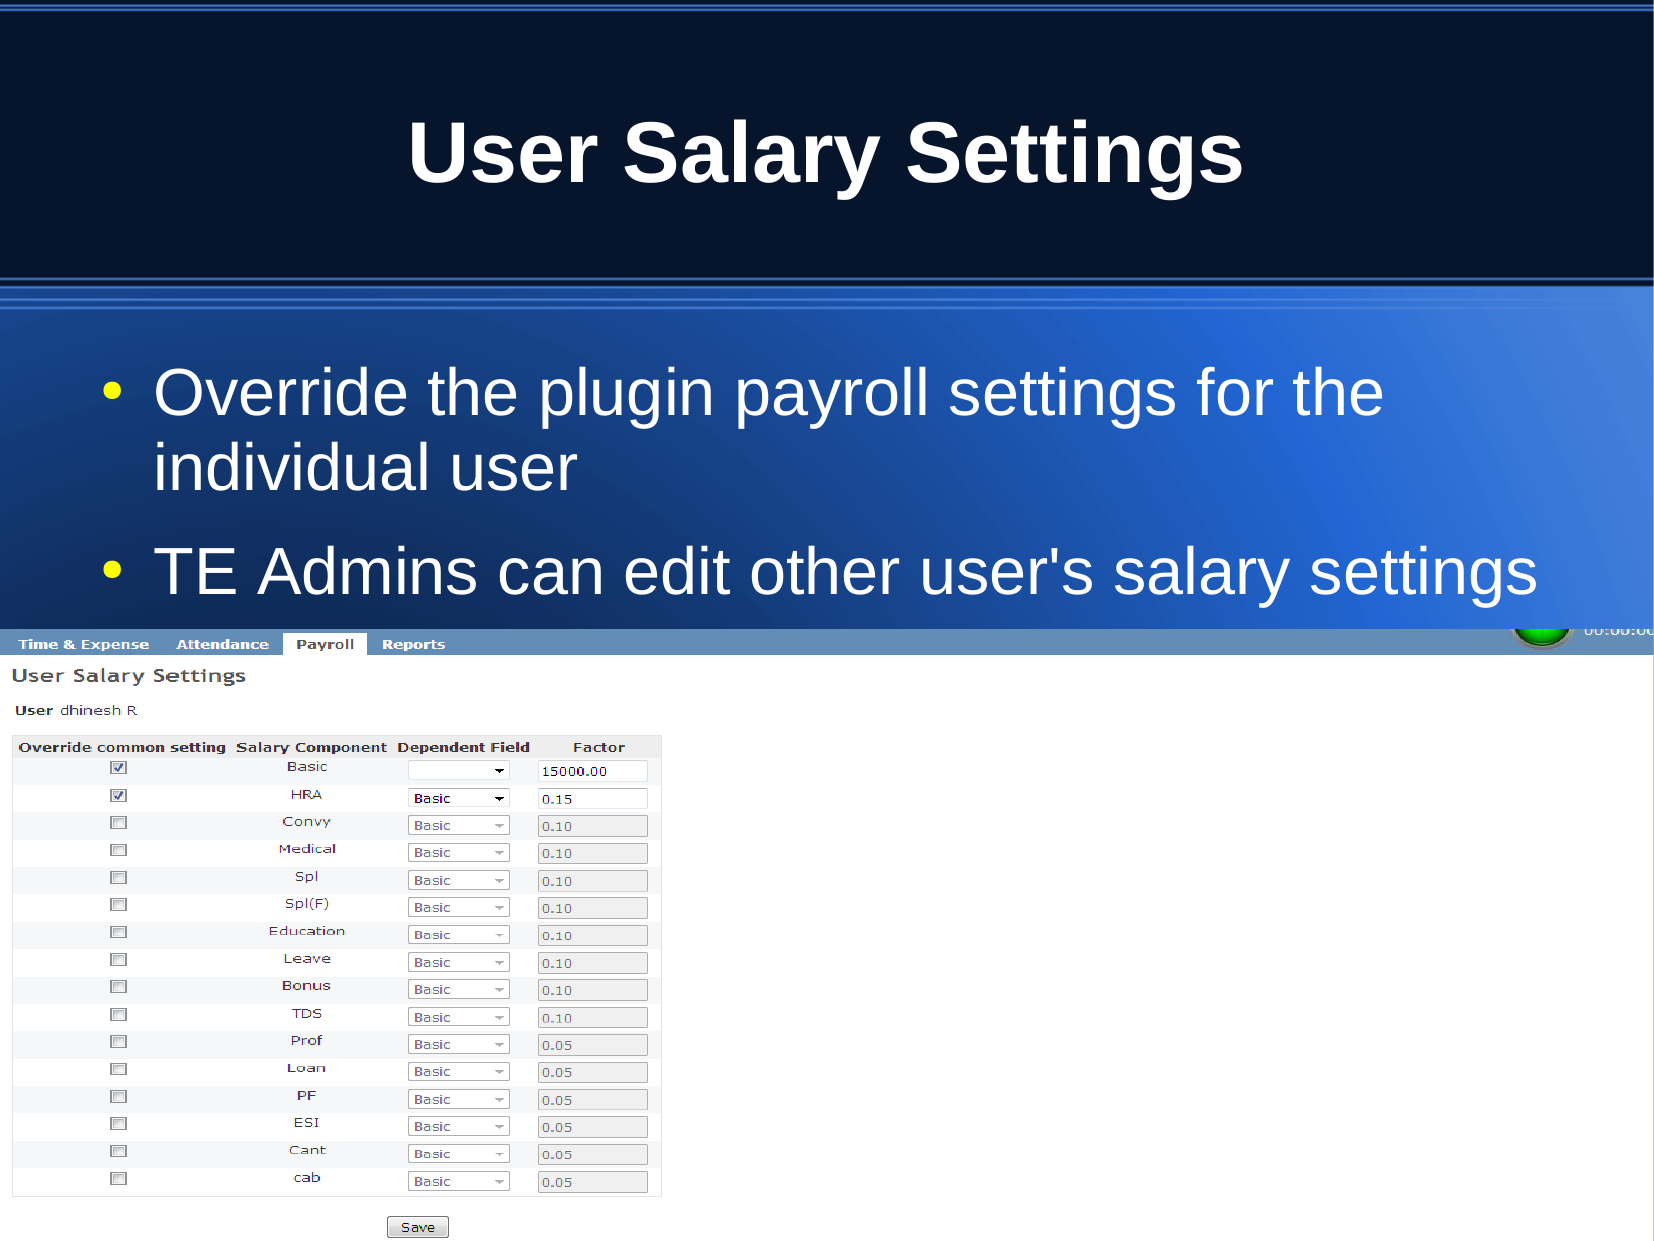

# User Salary Settings
Override the plugin payroll settings for the individual user
TE Admins can edit other user's salary settings